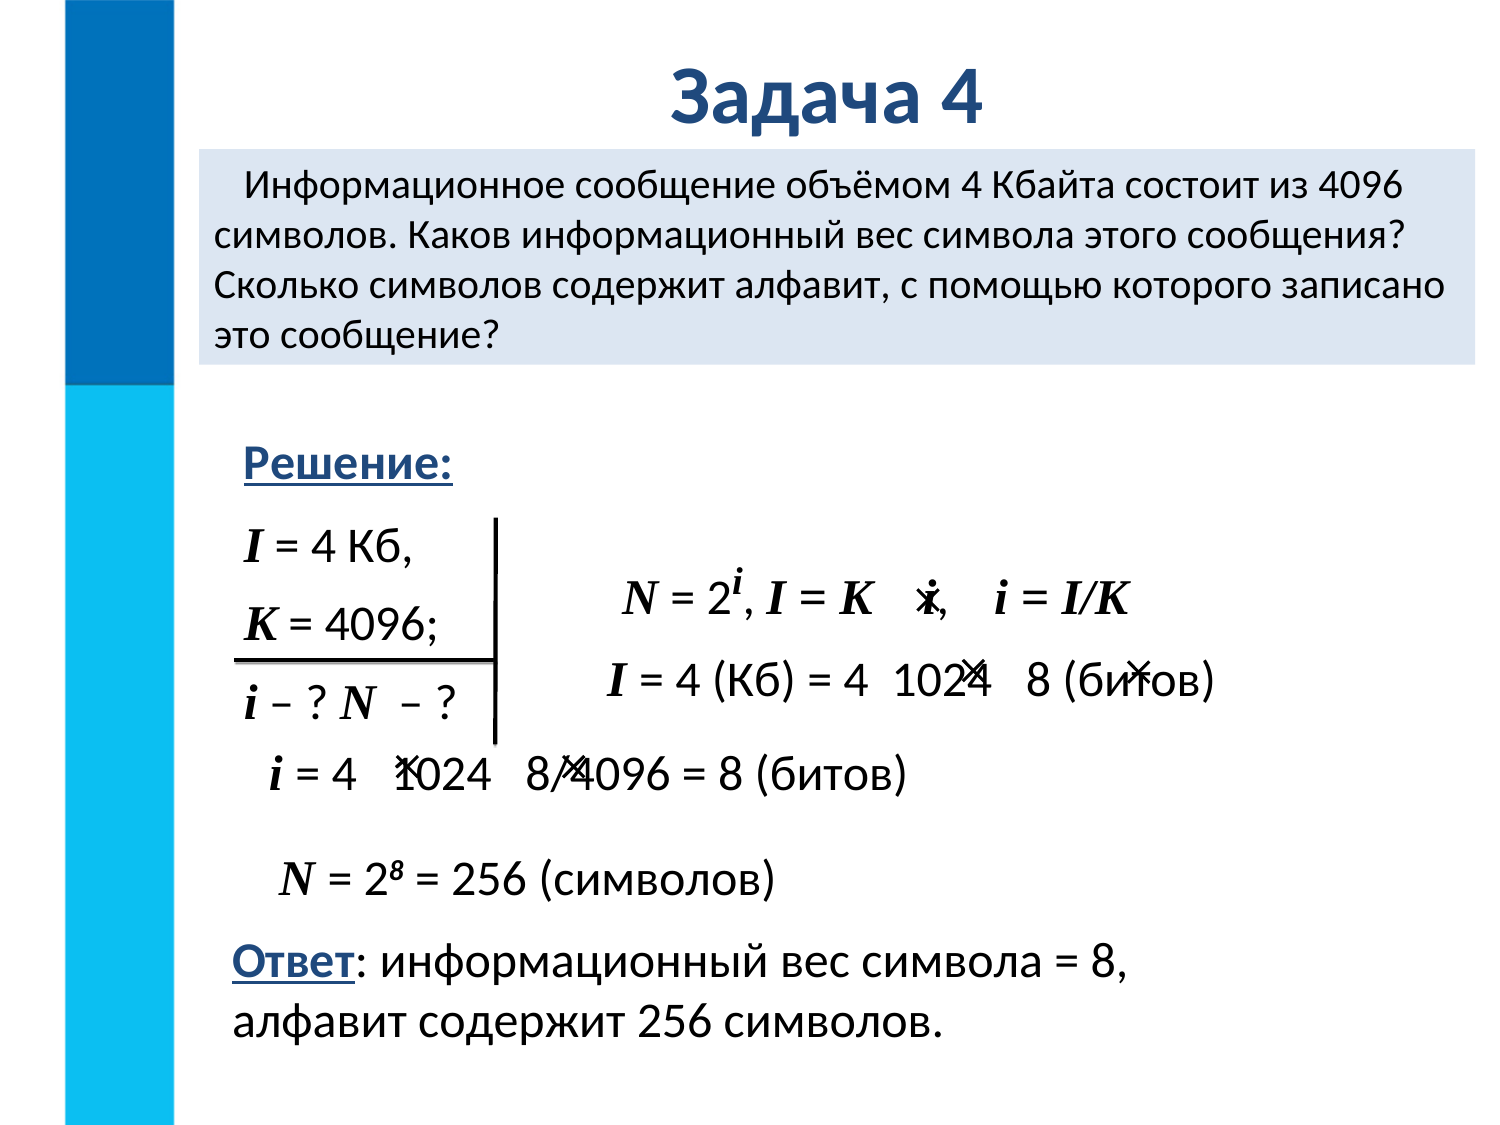

Задача 4
Информационное сообщение объёмом 4 Кбайта состоит из 4096 символов. Каков информационный вес символа этого сообщения? Сколько символов содержит алфавит, с помощью которого записано это сообщение?
Решение:
I = 4 Кб,
K = 4096;
i – ? N – ?
N = 2i, I = K i, i = I/K

I = 4 (Кб) = 4 1024 8 (битов)


i = 4 1024 8/4096 = 8 (битов)


N = 28 = 256 (символов)
Ответ: информационный вес символа = 8,
алфавит содержит 256 символов.